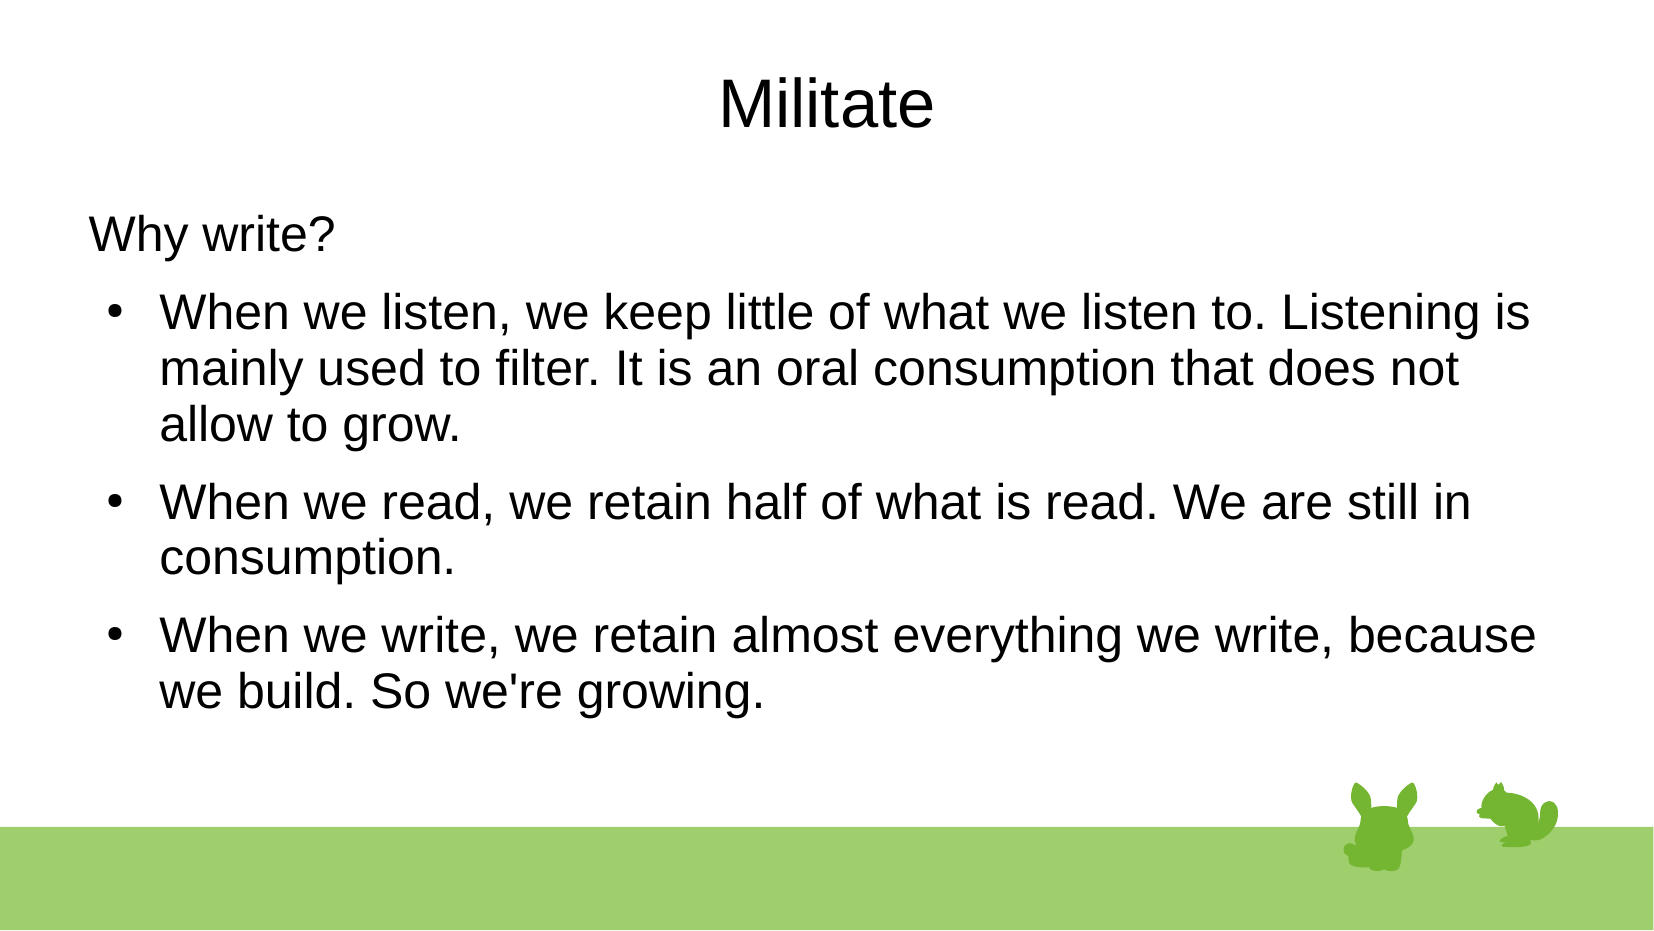

# Militate
Why write?
When we listen, we keep little of what we listen to. Listening is mainly used to filter. It is an oral consumption that does not allow to grow.
When we read, we retain half of what is read. We are still in consumption.
When we write, we retain almost everything we write, because we build. So we're growing.